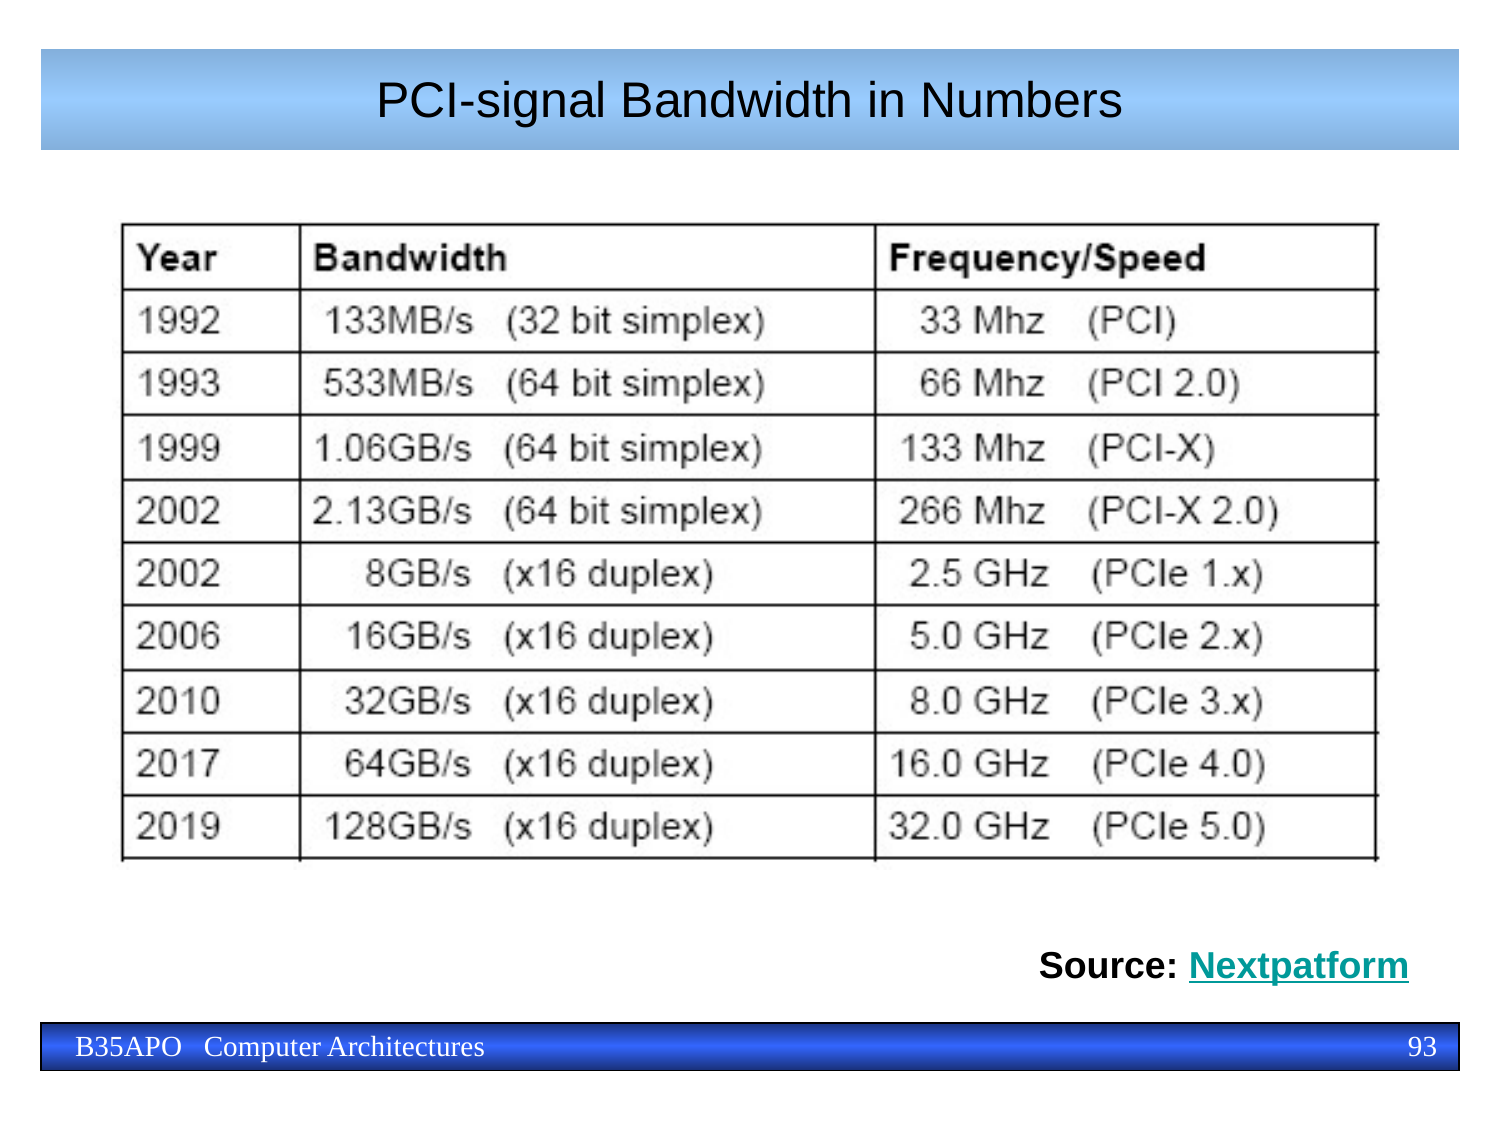

# PCI-signal Bandwidth in Numbers
Source: Nextpatform
B35APO Computer Architectures
93